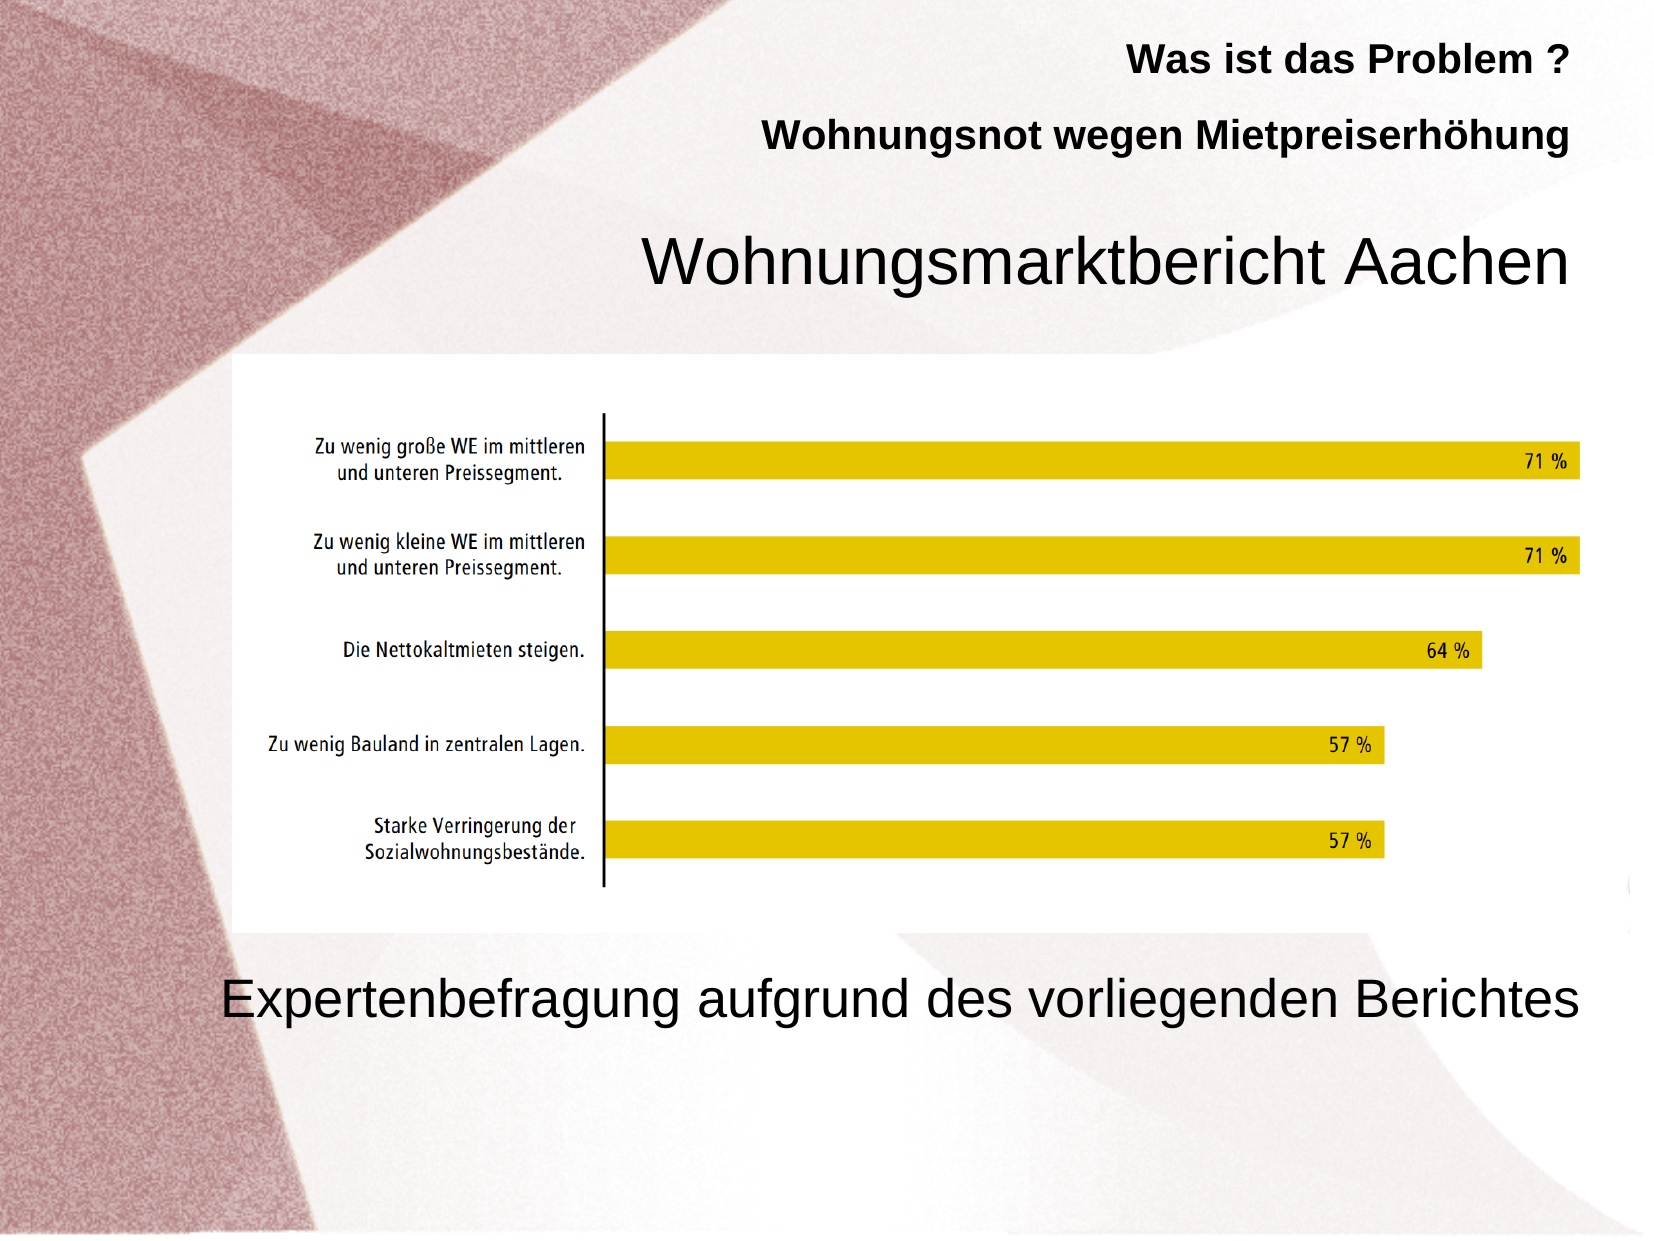

# Was ist das Problem ?
 Wohnungsnot wegen Mietpreiserhöhung
Wohnungsmarktbericht Aachen
Expertenbefragung aufgrund des vorliegenden Berichtes